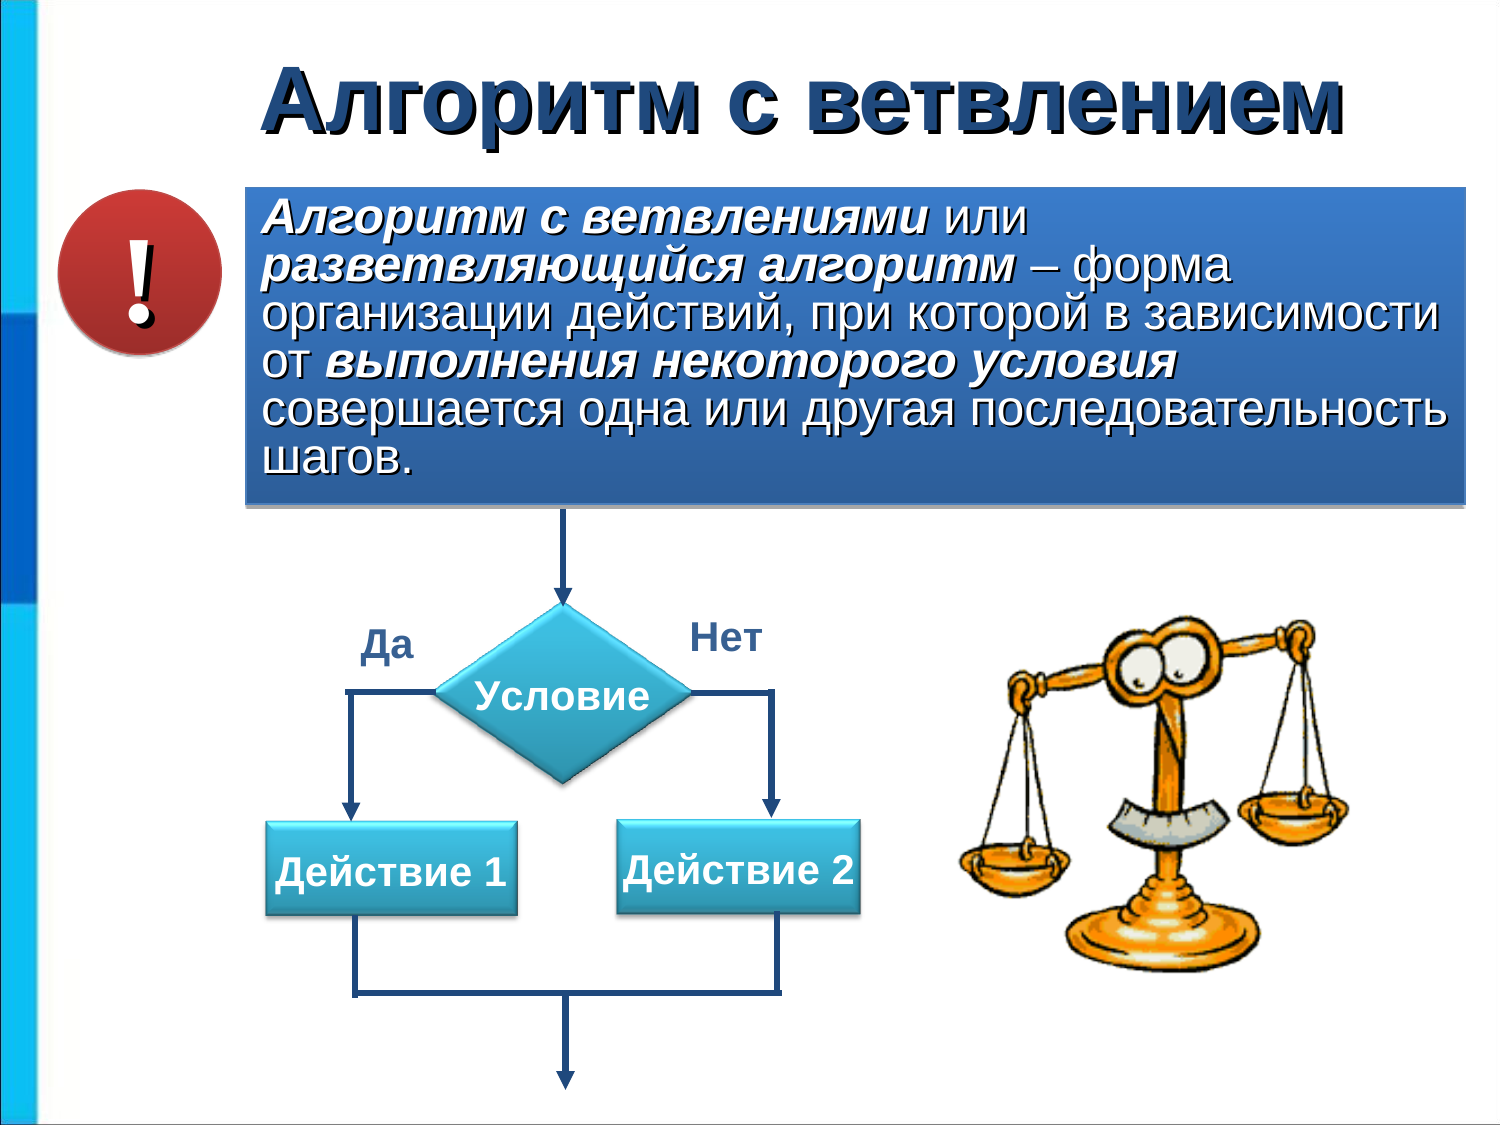

# Алгоритм с ветвлением
Алгоритм с ветвлениями или разветвляющийся алгоритм – форма организации действий, при которой в зависимости от выполнения некоторого условия совершается одна или другая последовательность шагов.
!
Условие
Нет
Да
Действие 2
Действие 1